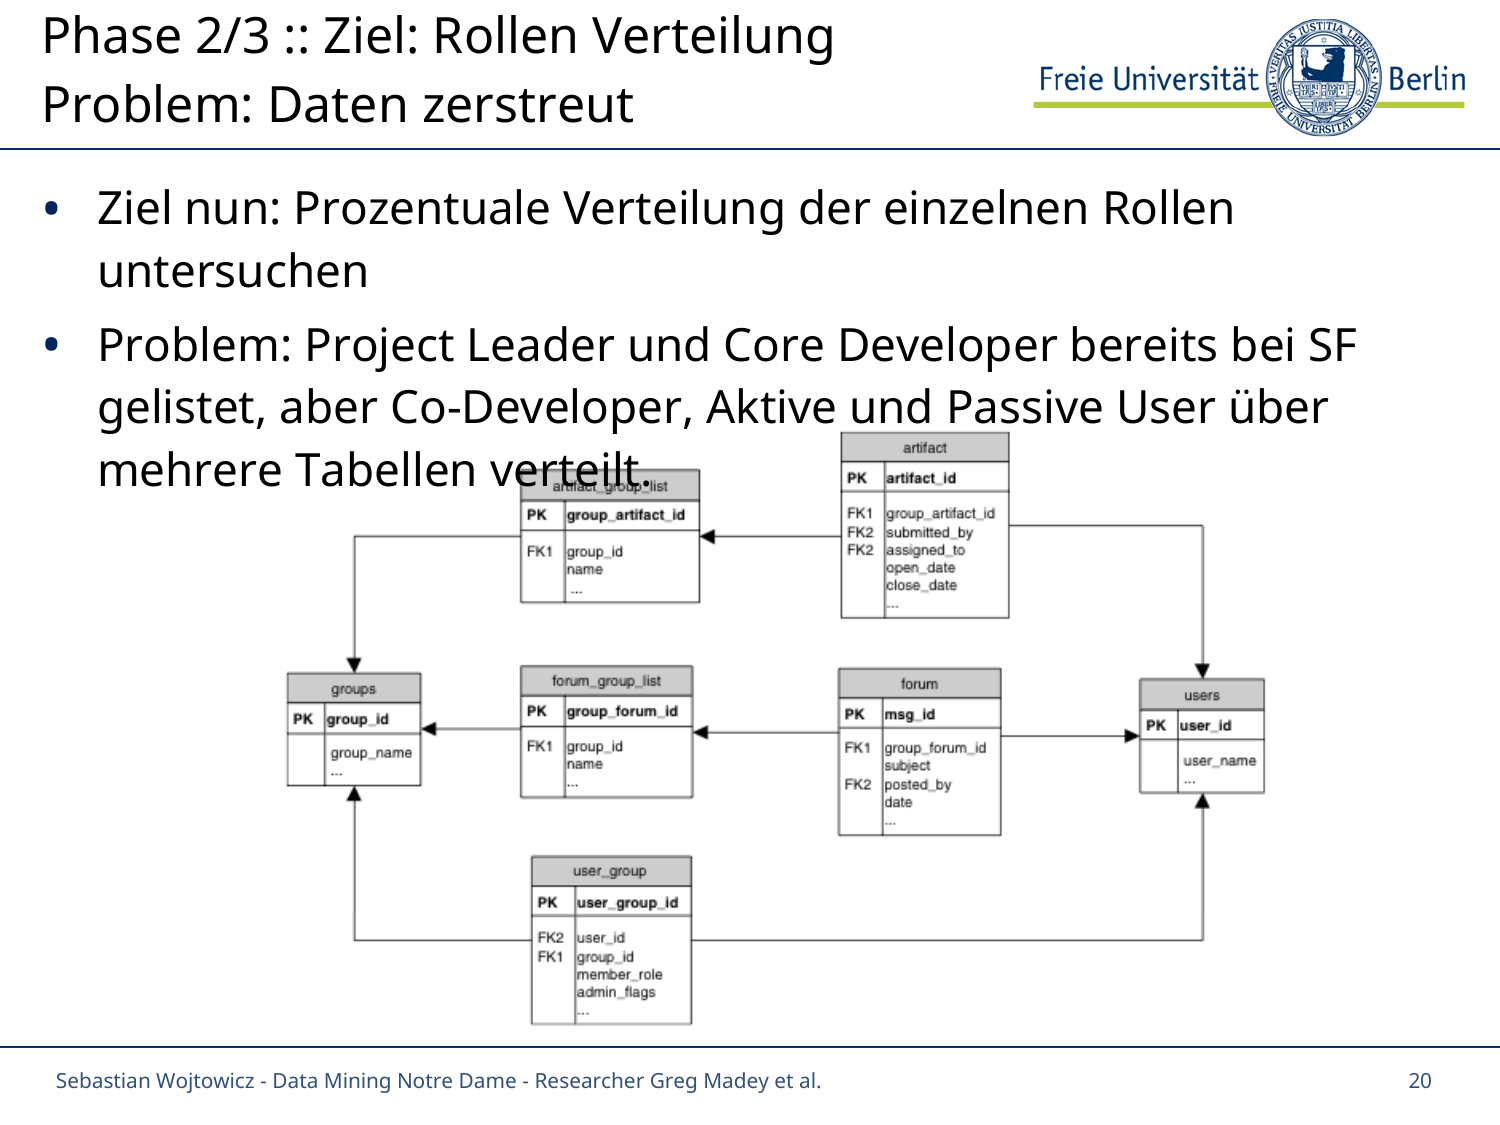

# Phase 2/3 :: Ziel: Rollen Verteilung Problem: Daten zerstreut
Ziel nun: Prozentuale Verteilung der einzelnen Rollen untersuchen
Problem: Project Leader und Core Developer bereits bei SF gelistet, aber Co-Developer, Aktive und Passive User über mehrere Tabellen verteilt.
Sebastian Wojtowicz - Data Mining Notre Dame - Researcher Greg Madey et al.
20